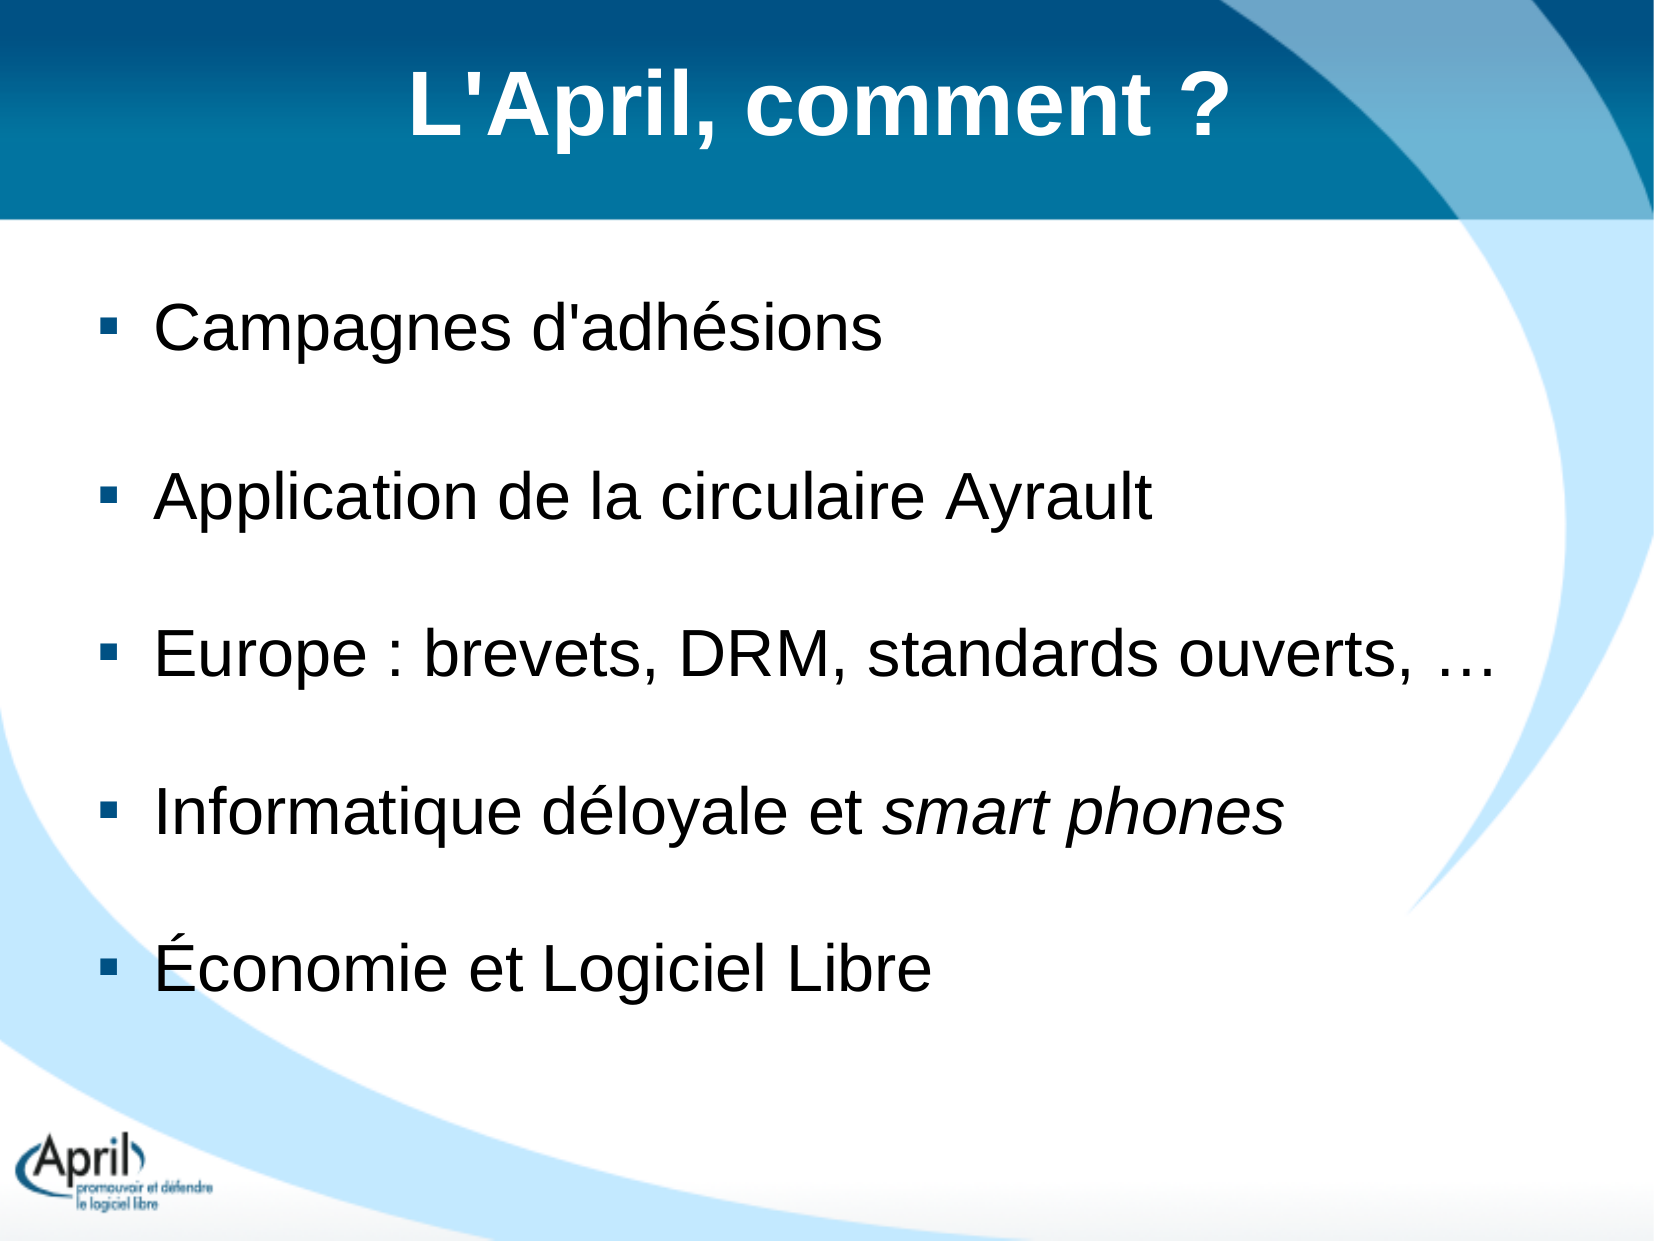

# L'April, comment ?
Campagnes d'adhésions
Application de la circulaire Ayrault
Europe : brevets, DRM, standards ouverts, …
Informatique déloyale et smart phones
Économie et Logiciel Libre